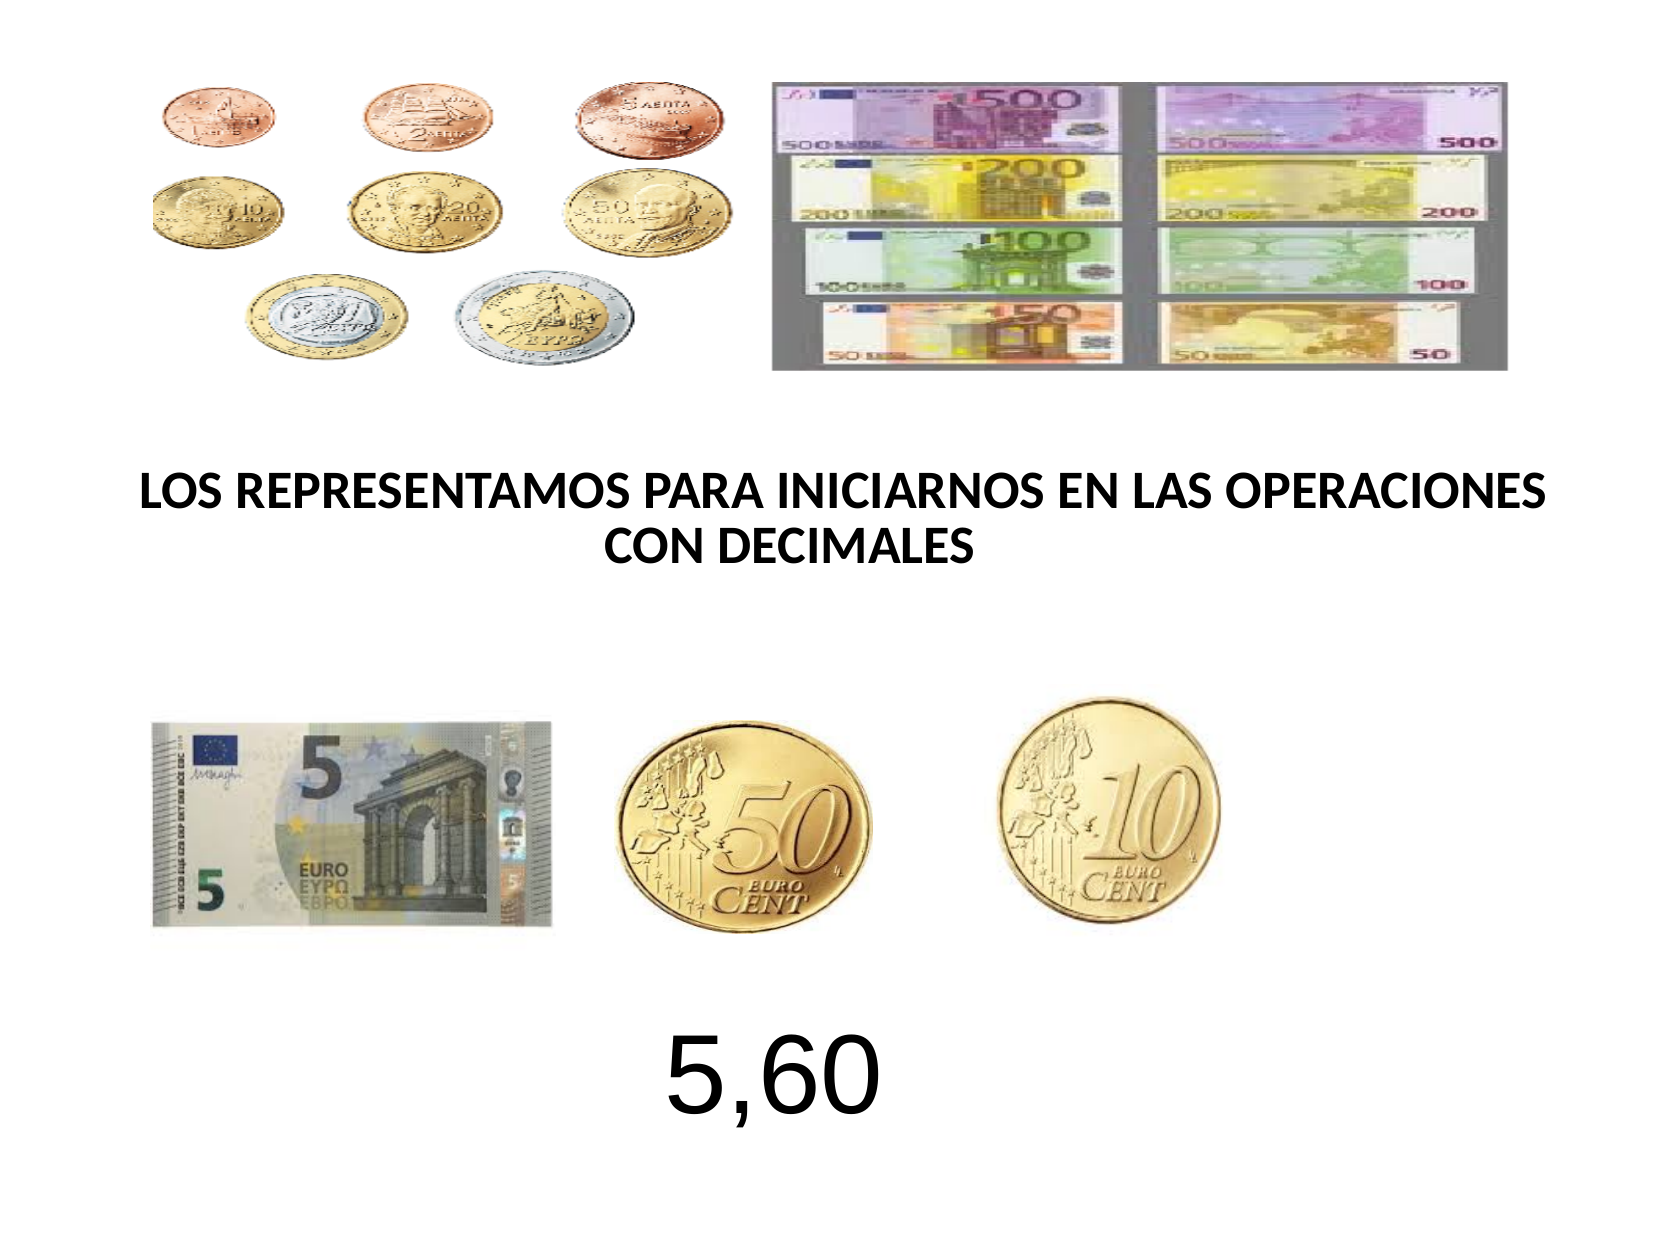

LOS REPRESENTAMOS PARA INICIARNOS EN LAS OPERACIONES
 CON DECIMALES
5,60